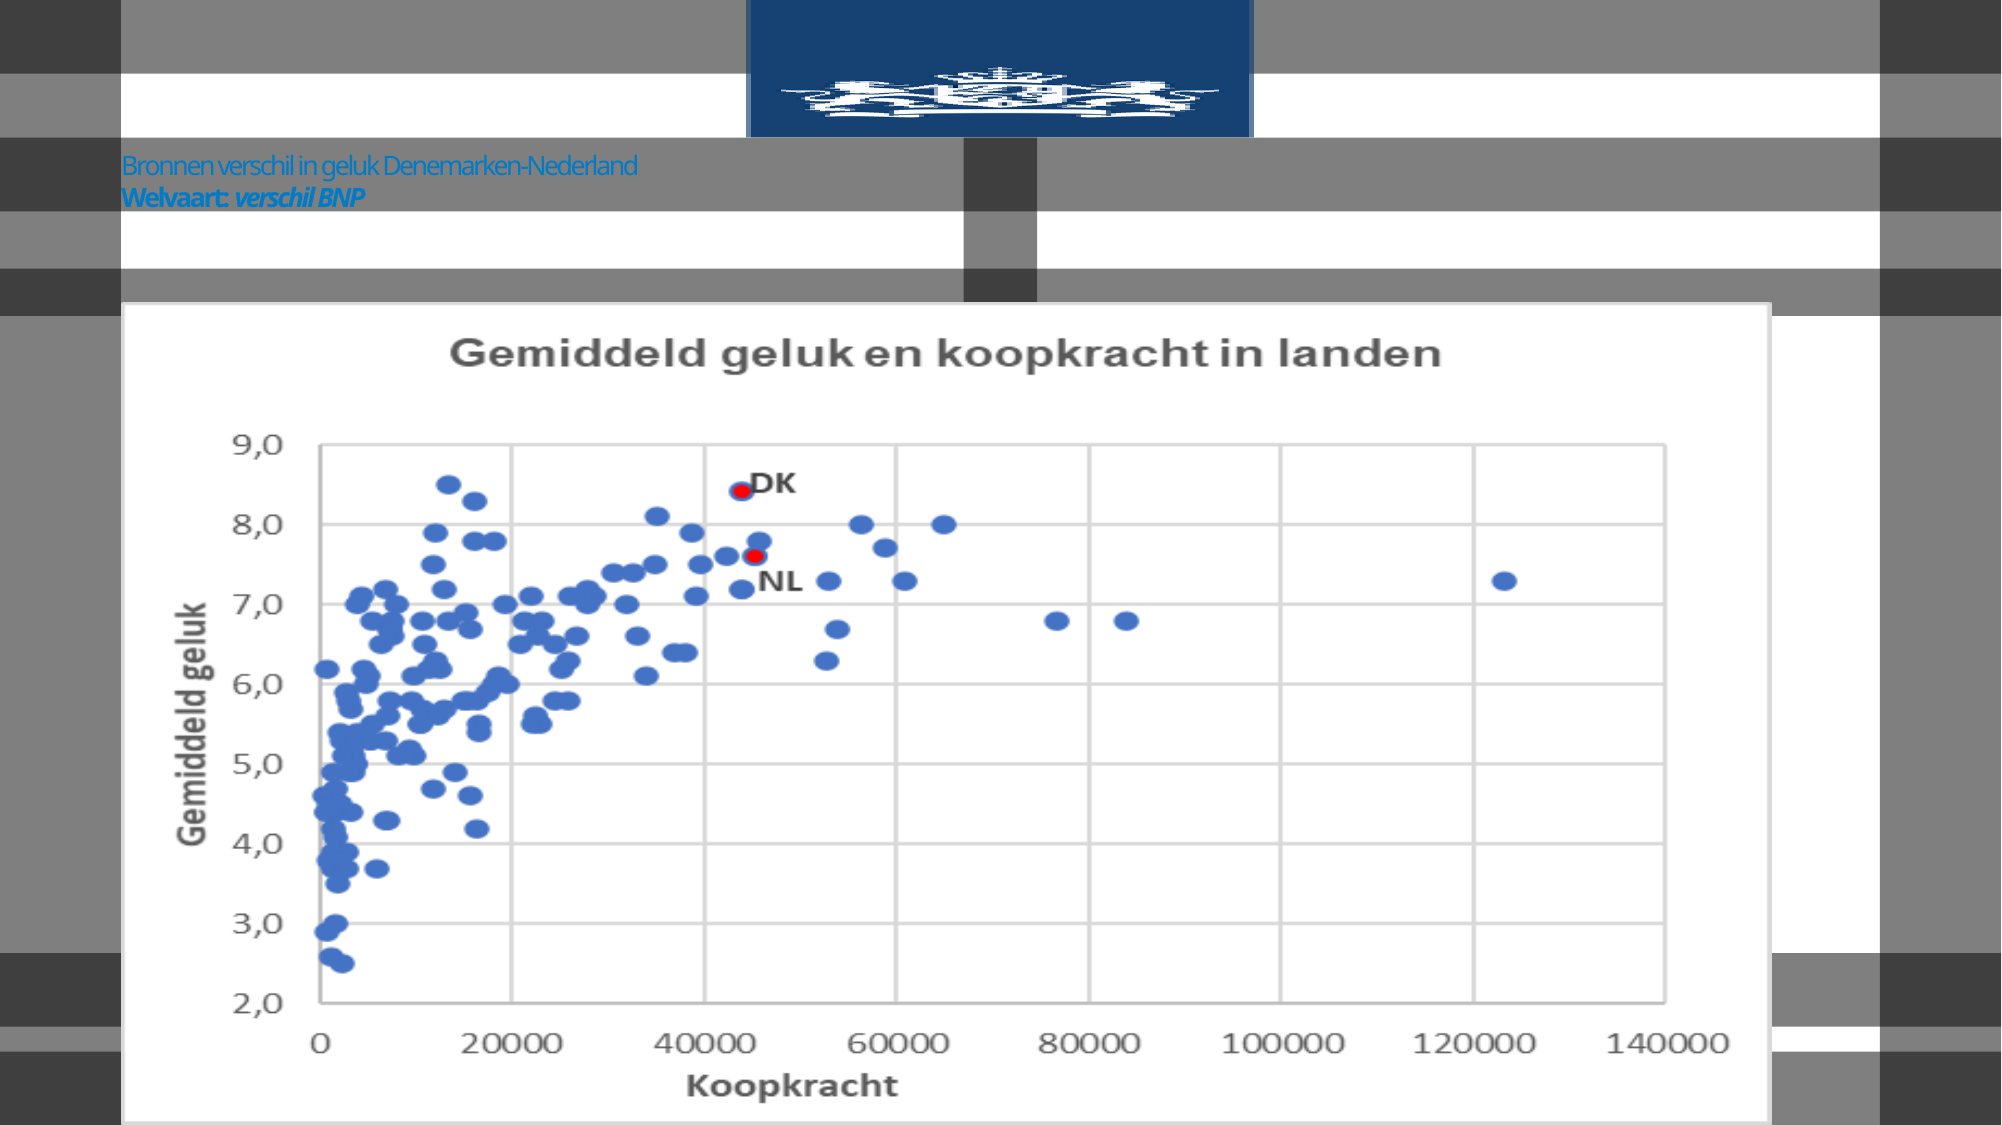

# Bronnen verschil in geluk Denemarken-Nederland Welvaart: verschil BNP